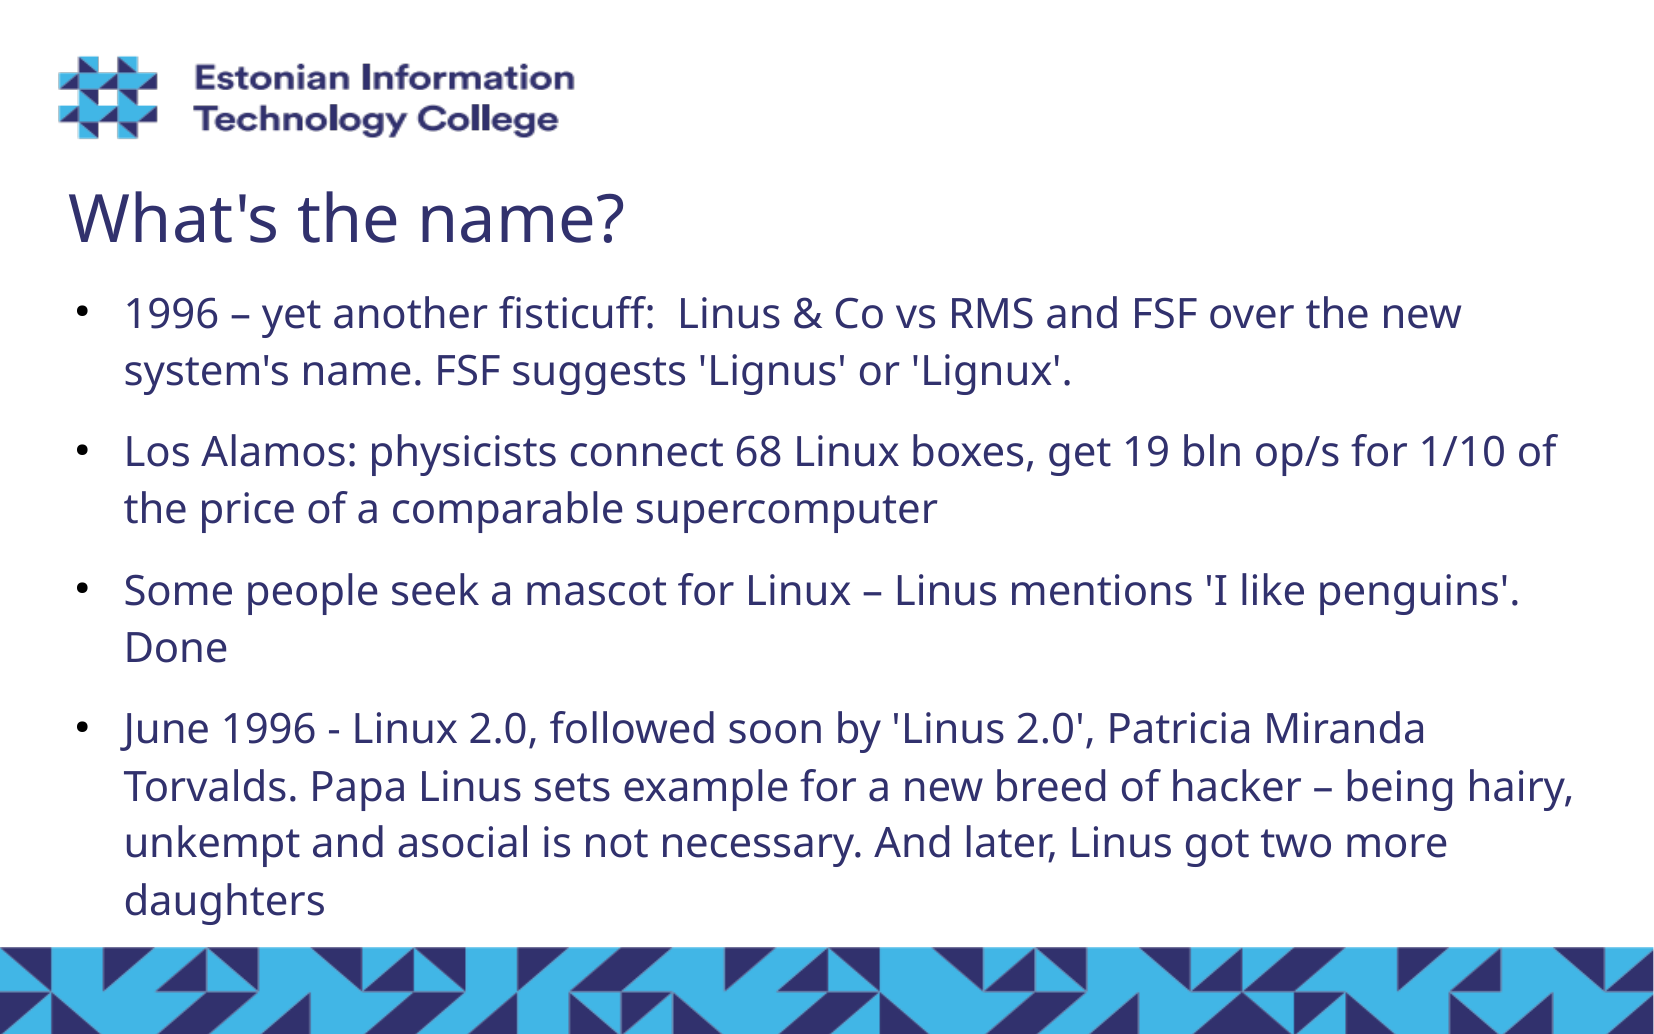

# What's the name?
1996 – yet another fisticuff: Linus & Co vs RMS and FSF over the new system's name. FSF suggests 'Lignus' or 'Lignux'.
Los Alamos: physicists connect 68 Linux boxes, get 19 bln op/s for 1/10 of the price of a comparable supercomputer
Some people seek a mascot for Linux – Linus mentions 'I like penguins'. Done
June 1996 - Linux 2.0, followed soon by 'Linus 2.0', Patricia Miranda Torvalds. Papa Linus sets example for a new breed of hacker – being hairy, unkempt and asocial is not necessary. And later, Linus got two more daughters